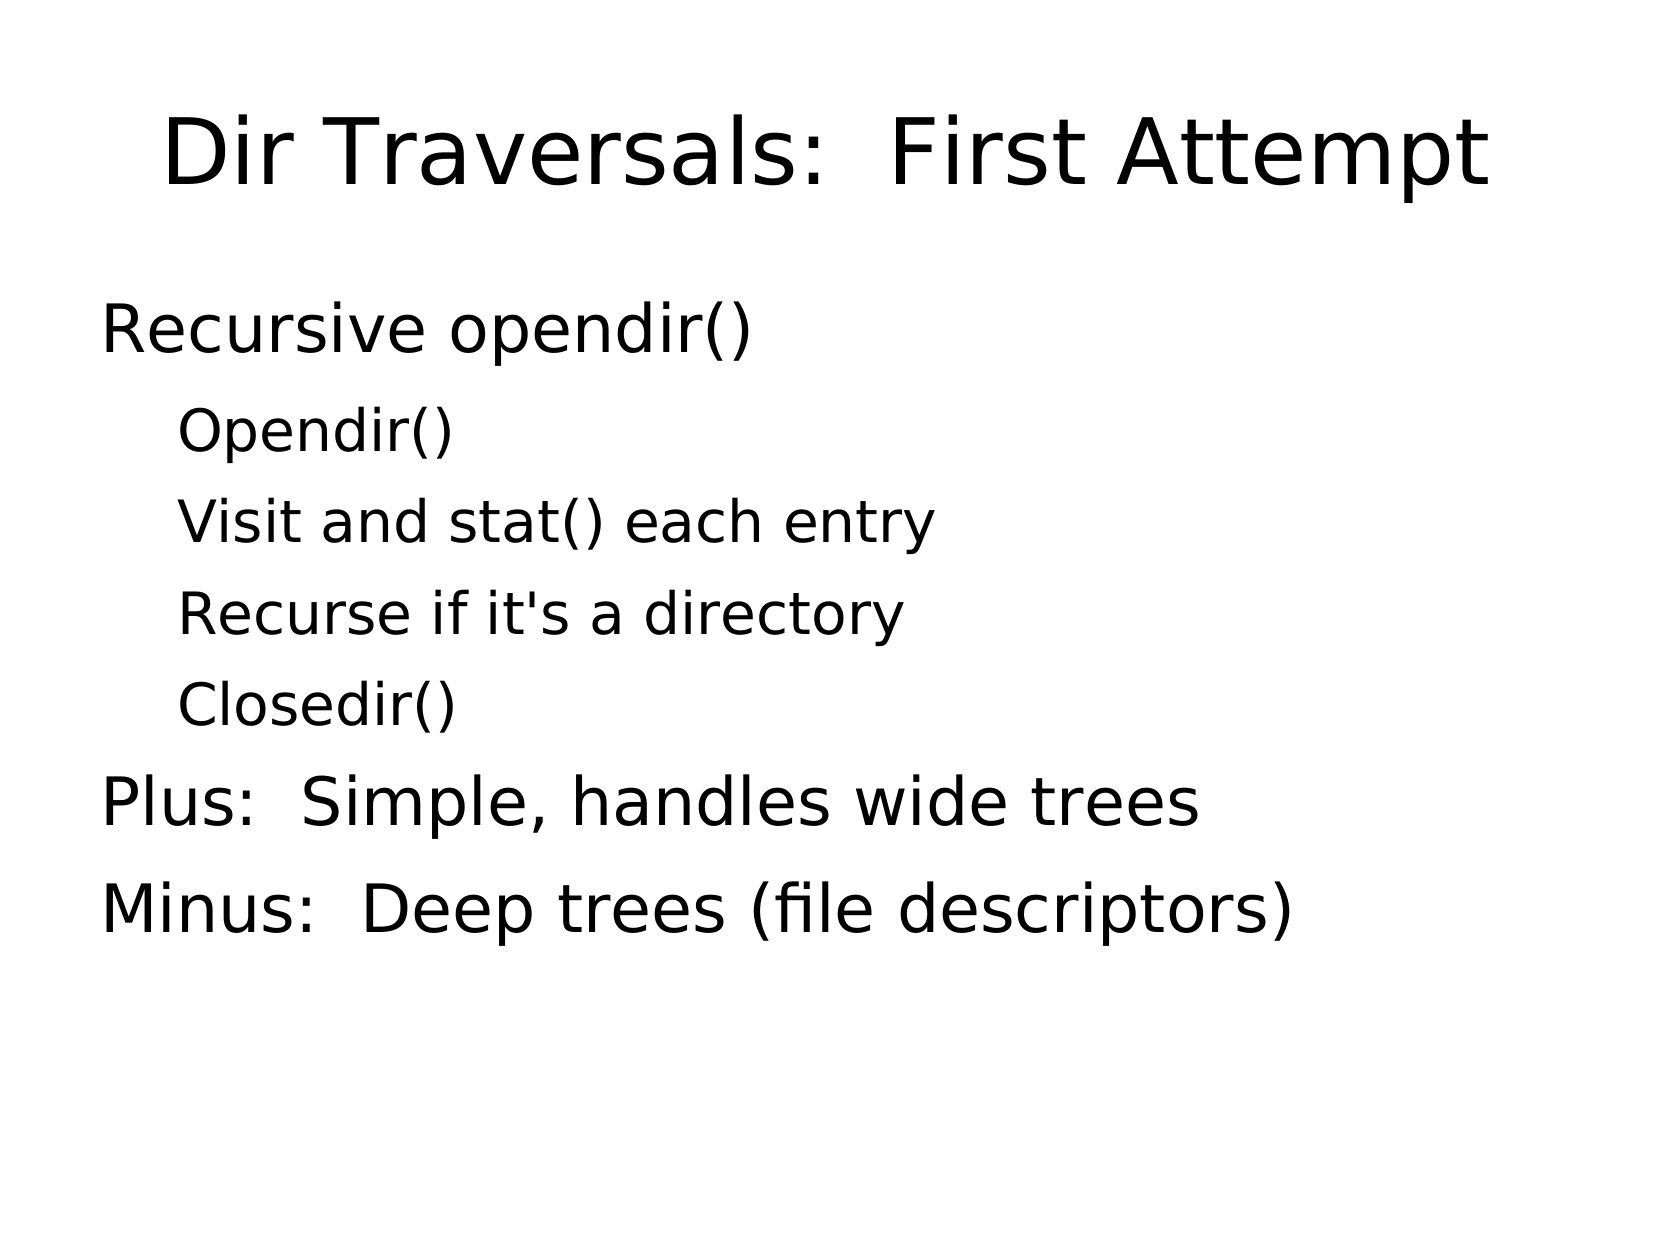

# Dir Traversals: First Attempt
Recursive opendir()
Opendir()
Visit and stat() each entry
Recurse if it's a directory
Closedir()
Plus: Simple, handles wide trees
Minus: Deep trees (file descriptors)